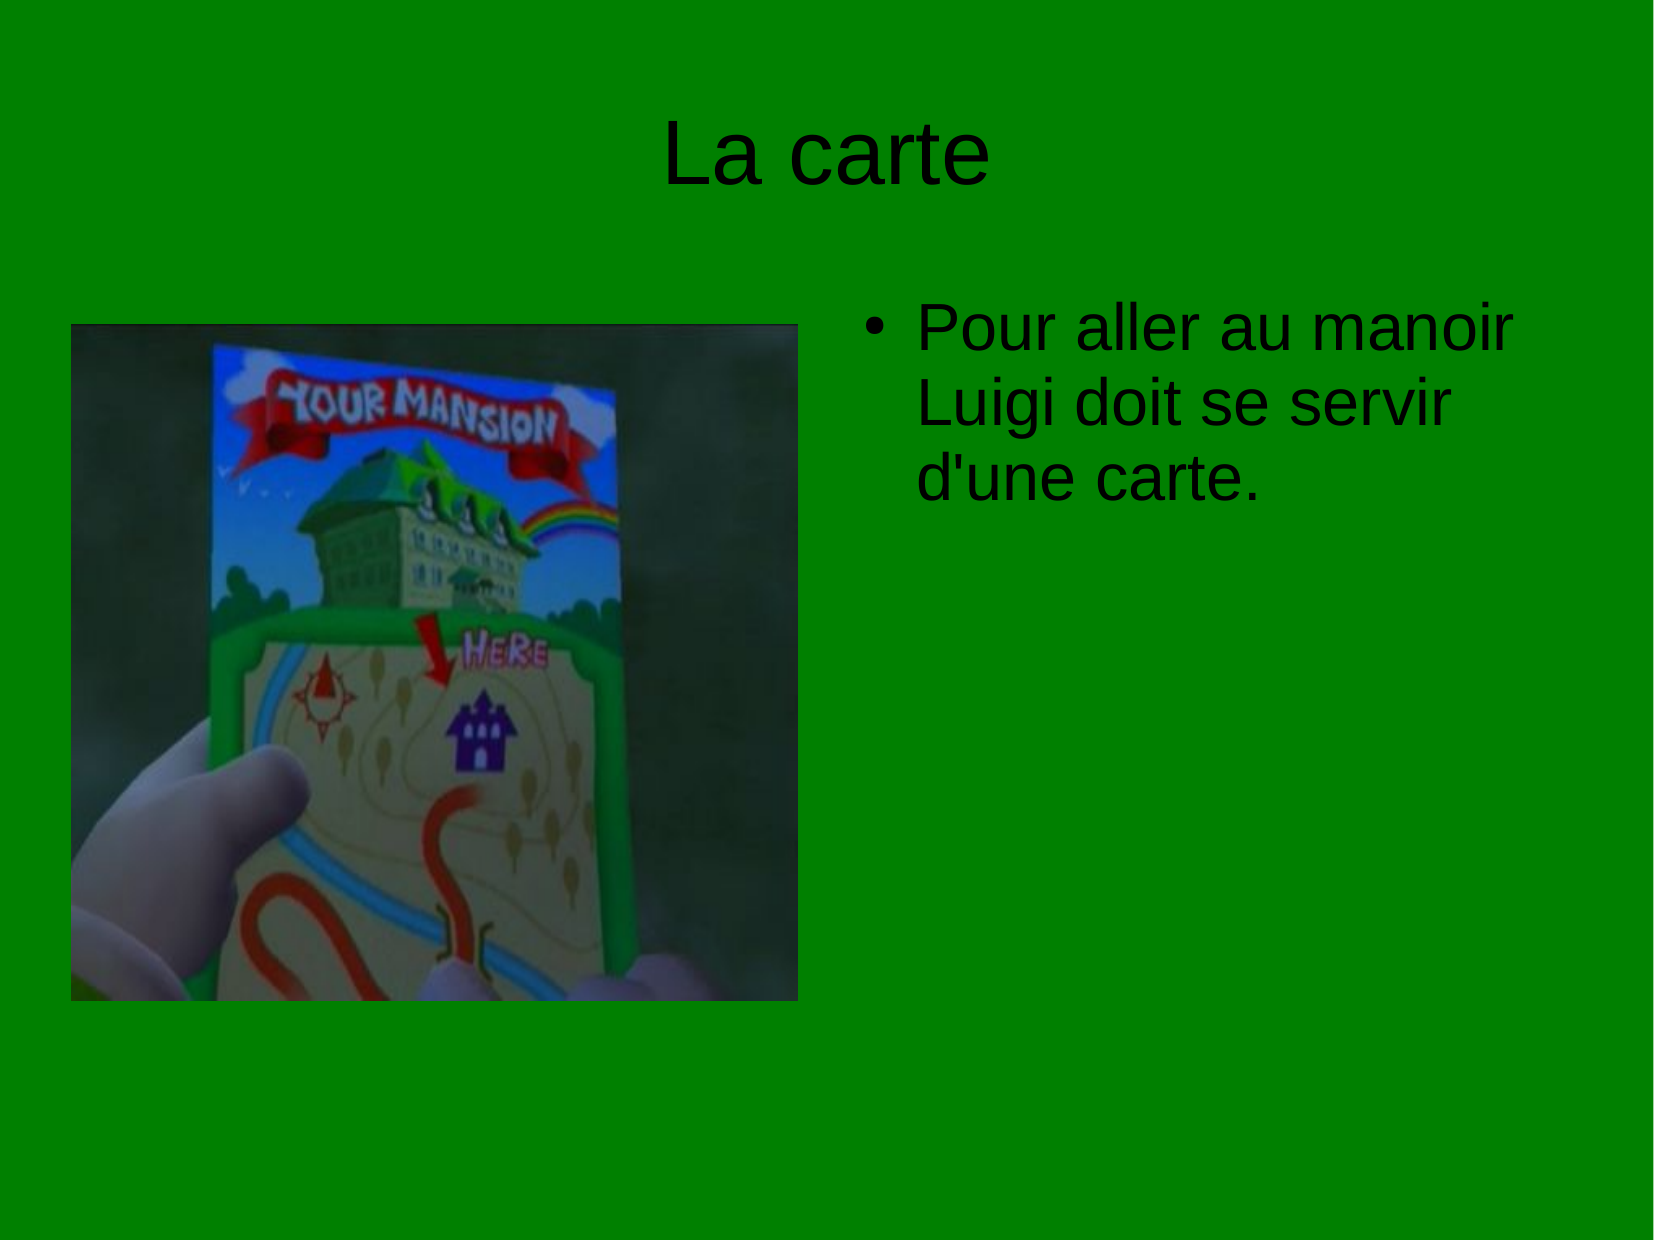

# La carte
Pour aller au manoir Luigi doit se servir d'une carte.